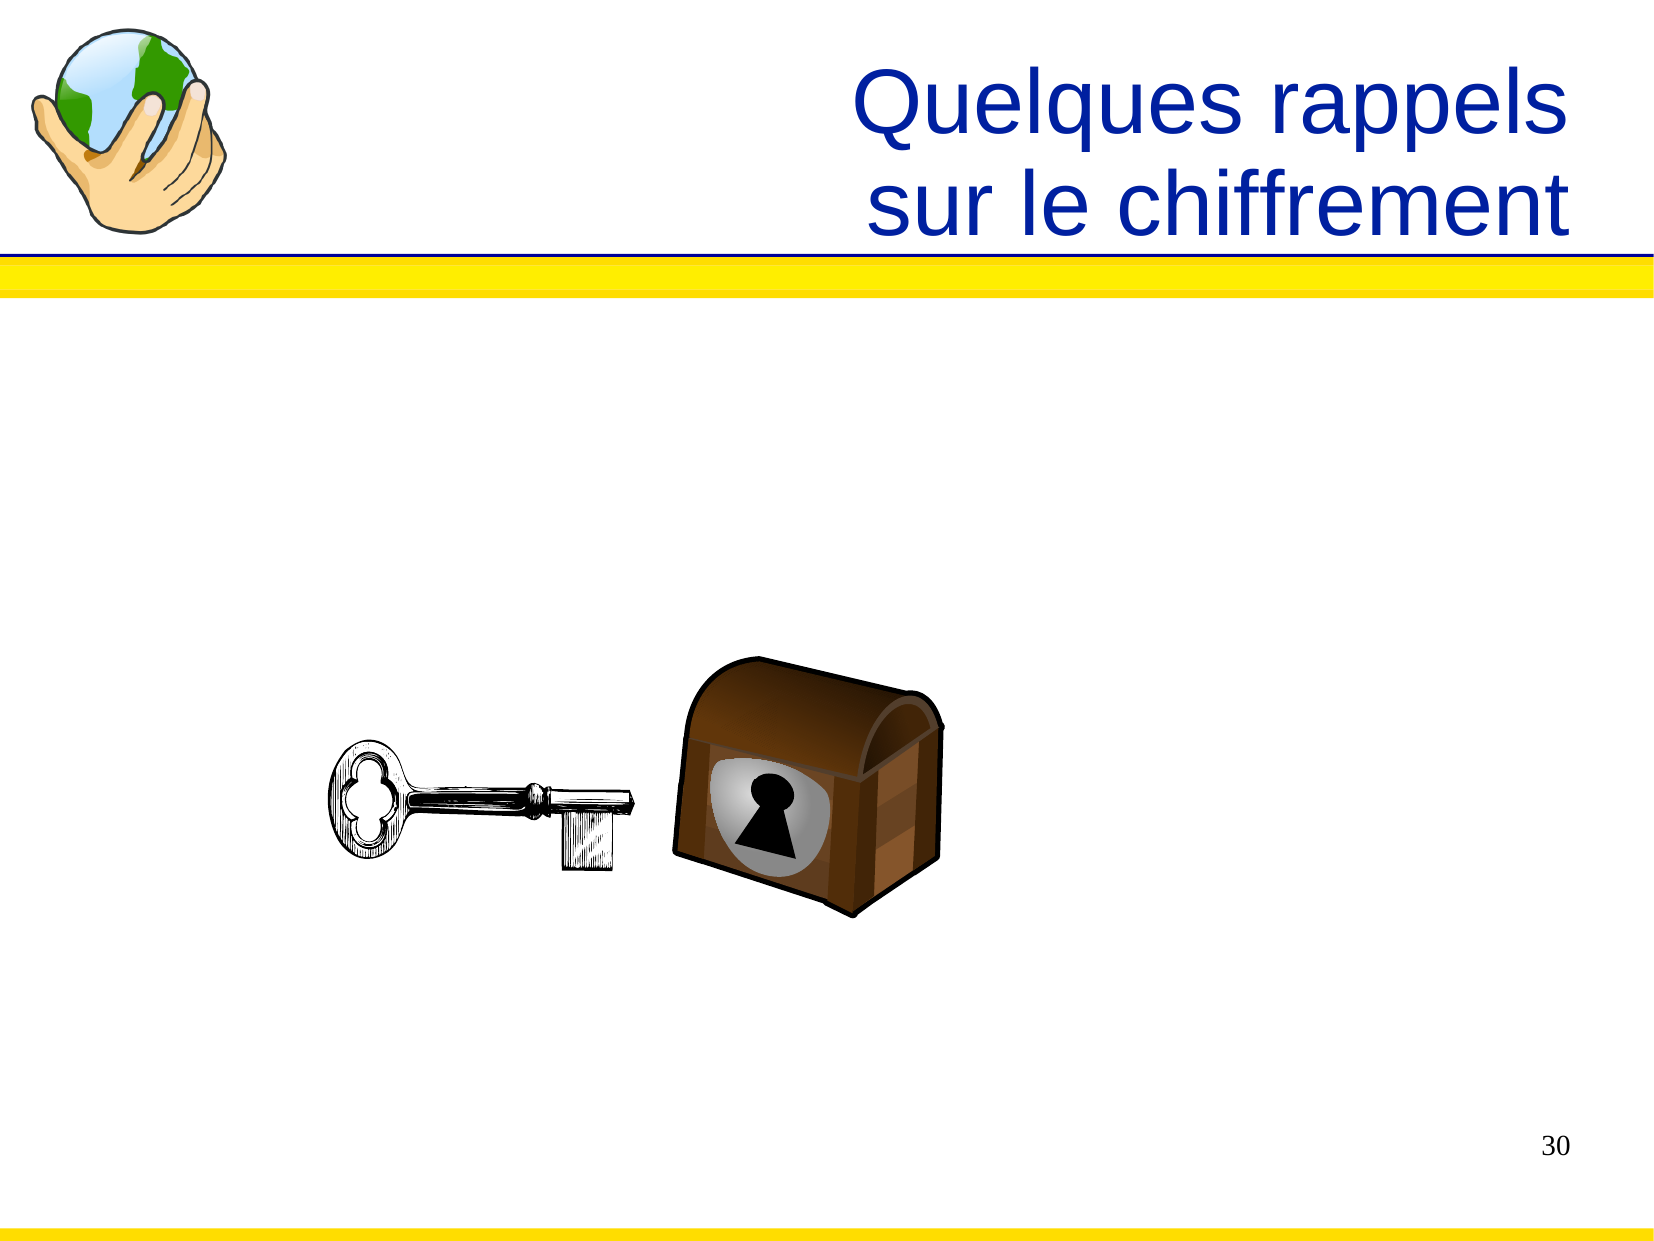

# Quelques rappels sur le chiffrement
30